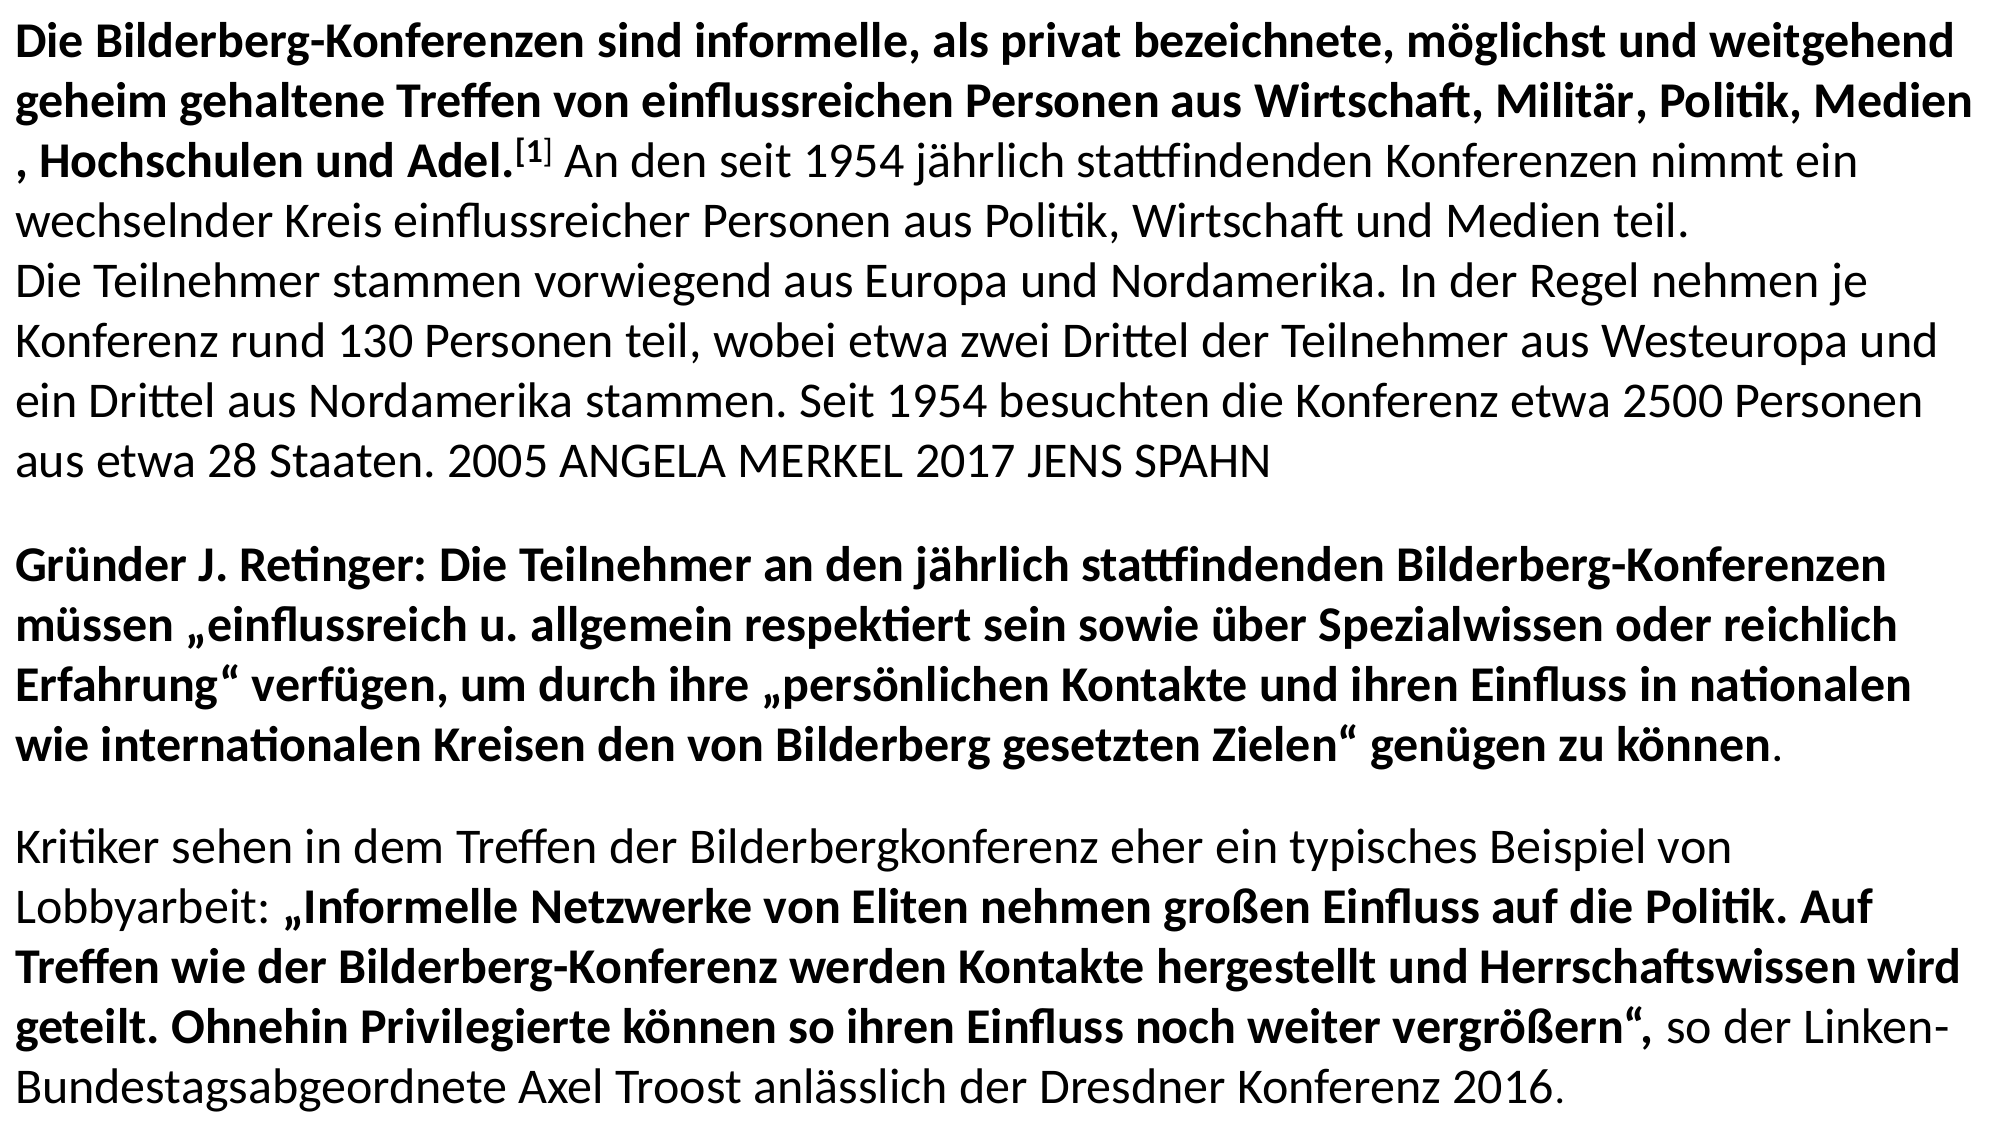

Die Bilderberg-Konferenzen sind informelle, als privat bezeichnete, möglichst und weitgehend geheim gehaltene Treffen von einflussreichen Personen aus Wirtschaft, Militär, Politik, Medien, Hochschulen und Adel.[1] An den seit 1954 jährlich stattfindenden Konferenzen nimmt ein wechselnder Kreis einflussreicher Personen aus Politik, Wirtschaft und Medien teil.
Die Teilnehmer stammen vorwiegend aus Europa und Nordamerika. In der Regel nehmen je Konferenz rund 130 Personen teil, wobei etwa zwei Drittel der Teilnehmer aus Westeuropa und ein Drittel aus Nordamerika stammen. Seit 1954 besuchten die Konferenz etwa 2500 Personen aus etwa 28 Staaten. 2005 ANGELA MERKEL 2017 JENS SPAHN
Gründer J. Retinger: Die Teilnehmer an den jährlich stattfindenden Bilderberg-Konferenzen müssen „einflussreich u. allgemein respektiert sein sowie über Spezialwissen oder reichlich Erfahrung“ verfügen, um durch ihre „persönlichen Kontakte und ihren Einfluss in nationalen wie internationalen Kreisen den von Bilderberg gesetzten Zielen“ genügen zu können.
Kritiker sehen in dem Treffen der Bilderbergkonferenz eher ein typisches Beispiel von Lobbyarbeit: „Informelle Netzwerke von Eliten nehmen großen Einfluss auf die Politik. Auf Treffen wie der Bilderberg-Konferenz werden Kontakte hergestellt und Herrschaftswissen wird geteilt. Ohnehin Privilegierte können so ihren Einfluss noch weiter vergrößern“, so der Linken-Bundestagsabgeordnete Axel Troost anlässlich der Dresdner Konferenz 2016.